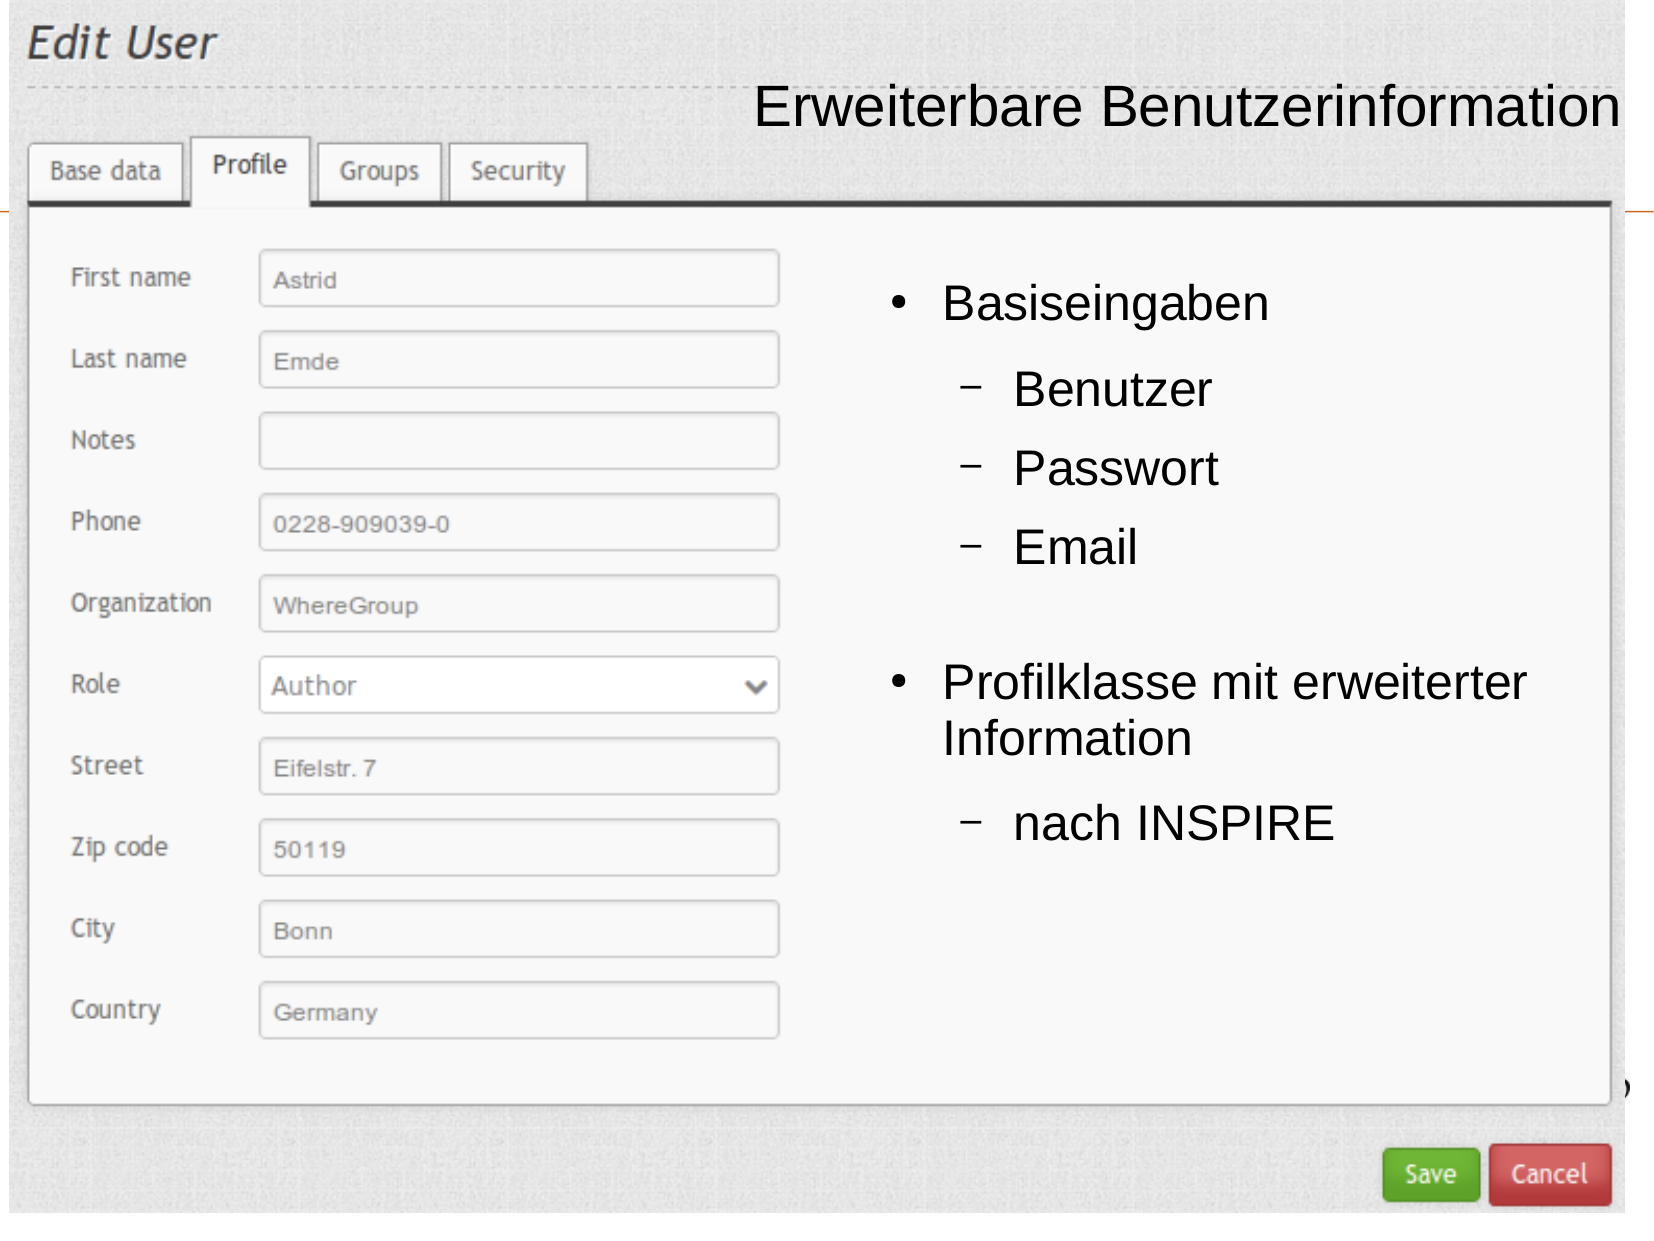

# Erweiterbare Benutzerinformation
Basiseingaben
Benutzer
Passwort
Email
Profilklasse mit erweiterter Information
nach INSPIRE
Mapbender - Einführung zum Mapbender Projekt (Astrid Ede)